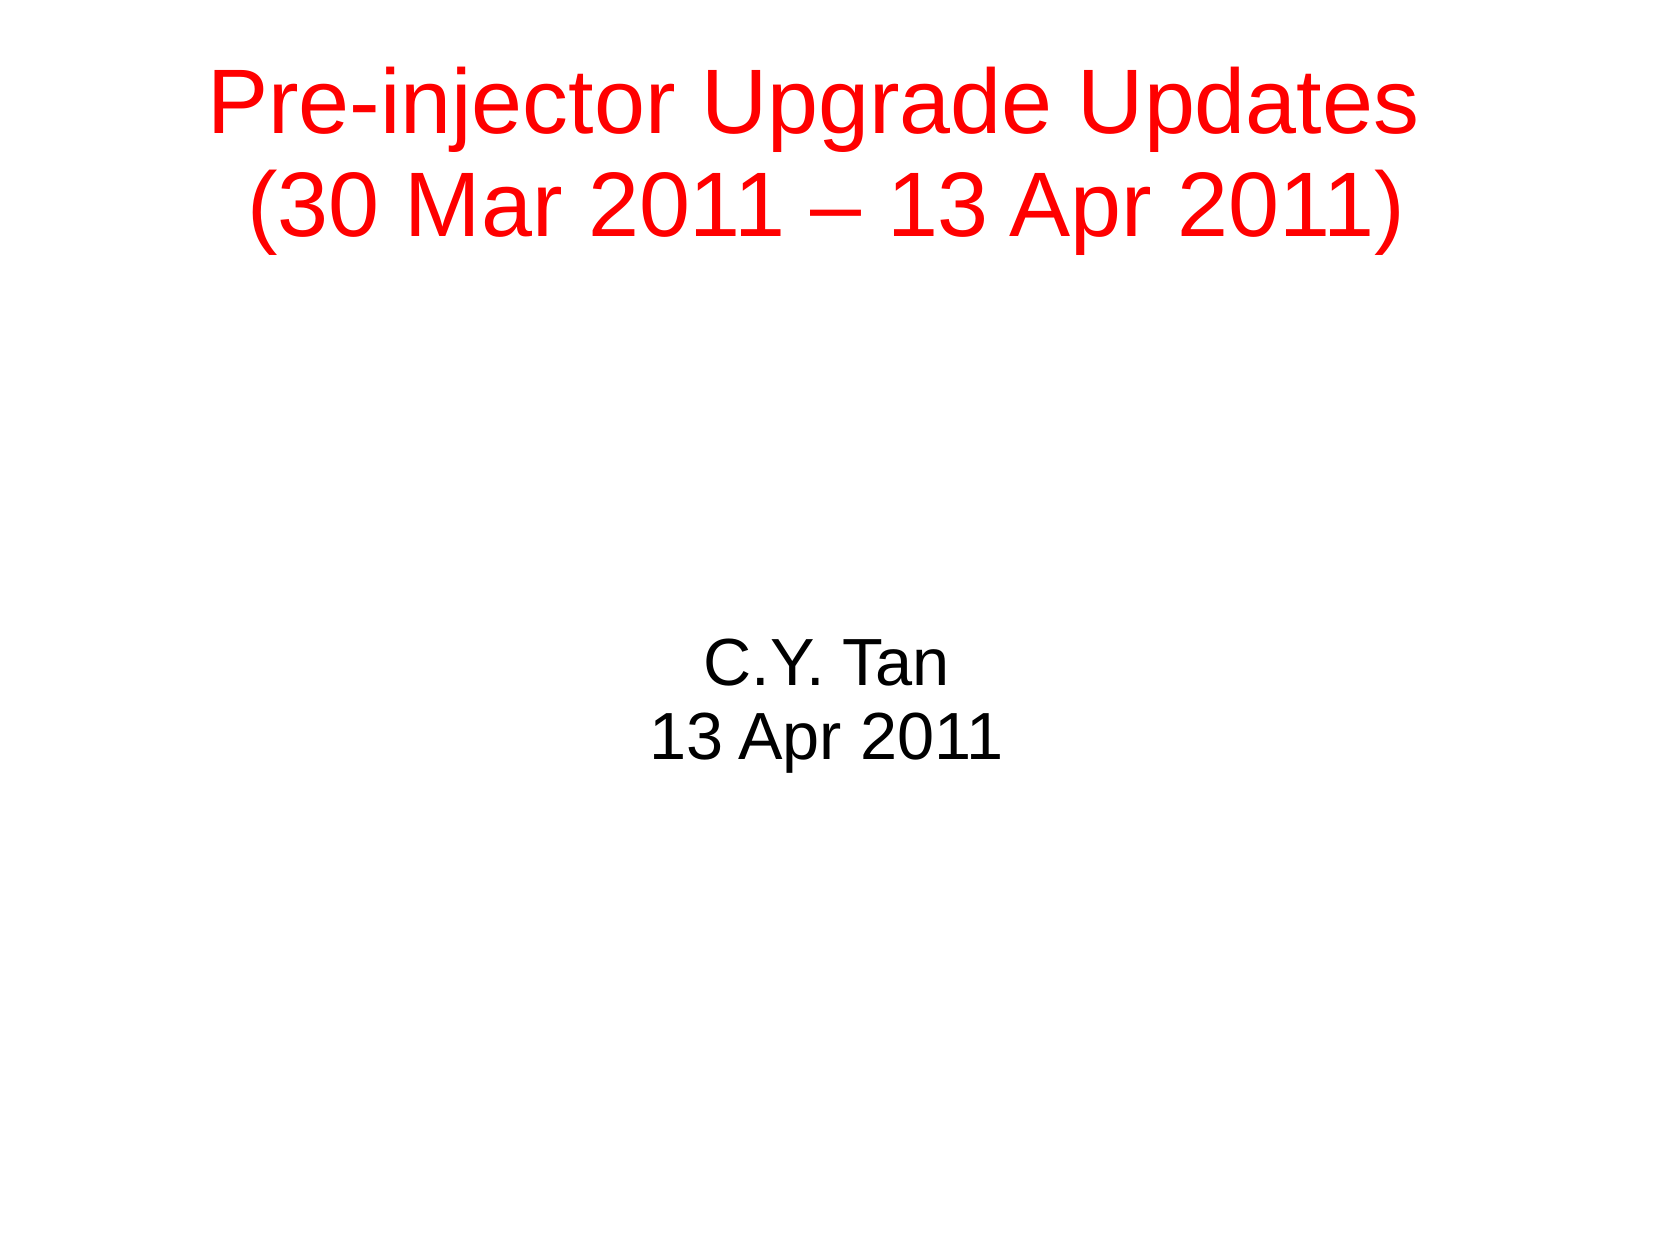

# Pre-injector Upgrade Updates (30 Mar 2011 – 13 Apr 2011)
C.Y. Tan
13 Apr 2011